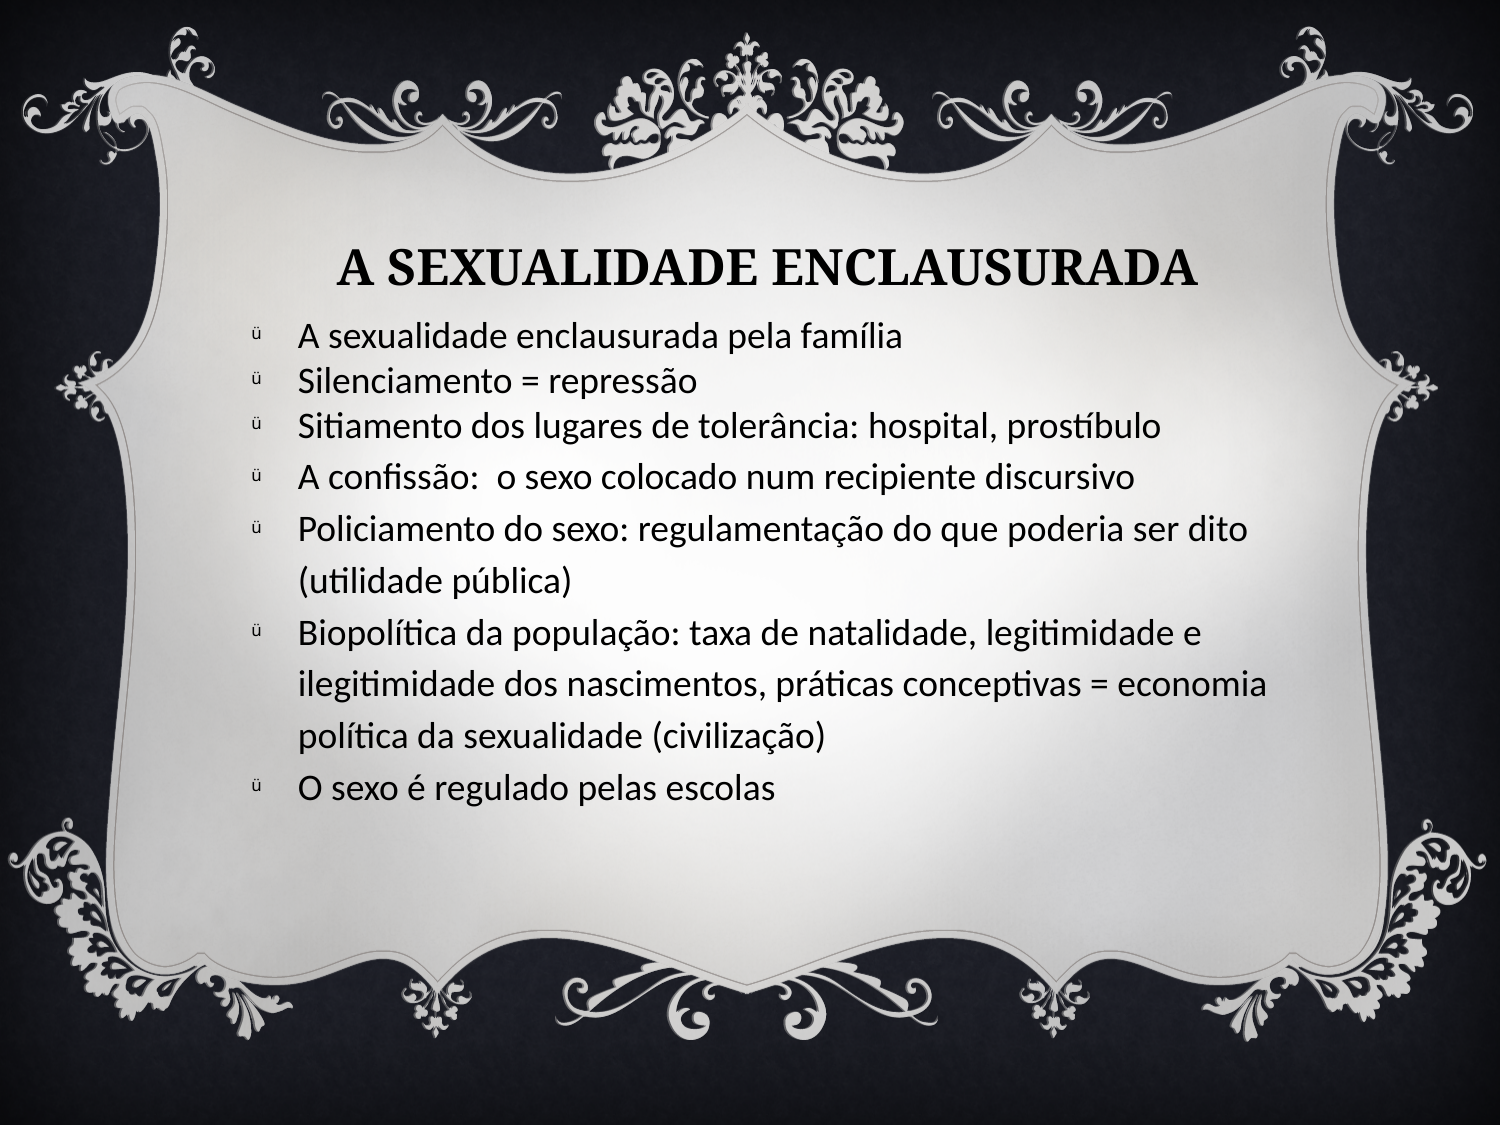

A SEXUALIDADE ENCLAUSURADA
A sexualidade enclausurada pela família
Silenciamento = repressão
Sitiamento dos lugares de tolerância: hospital, prostíbulo
A confissão: o sexo colocado num recipiente discursivo
Policiamento do sexo: regulamentação do que poderia ser dito (utilidade pública)
Biopolítica da população: taxa de natalidade, legitimidade e ilegitimidade dos nascimentos, práticas conceptivas = economia política da sexualidade (civilização)
O sexo é regulado pelas escolas